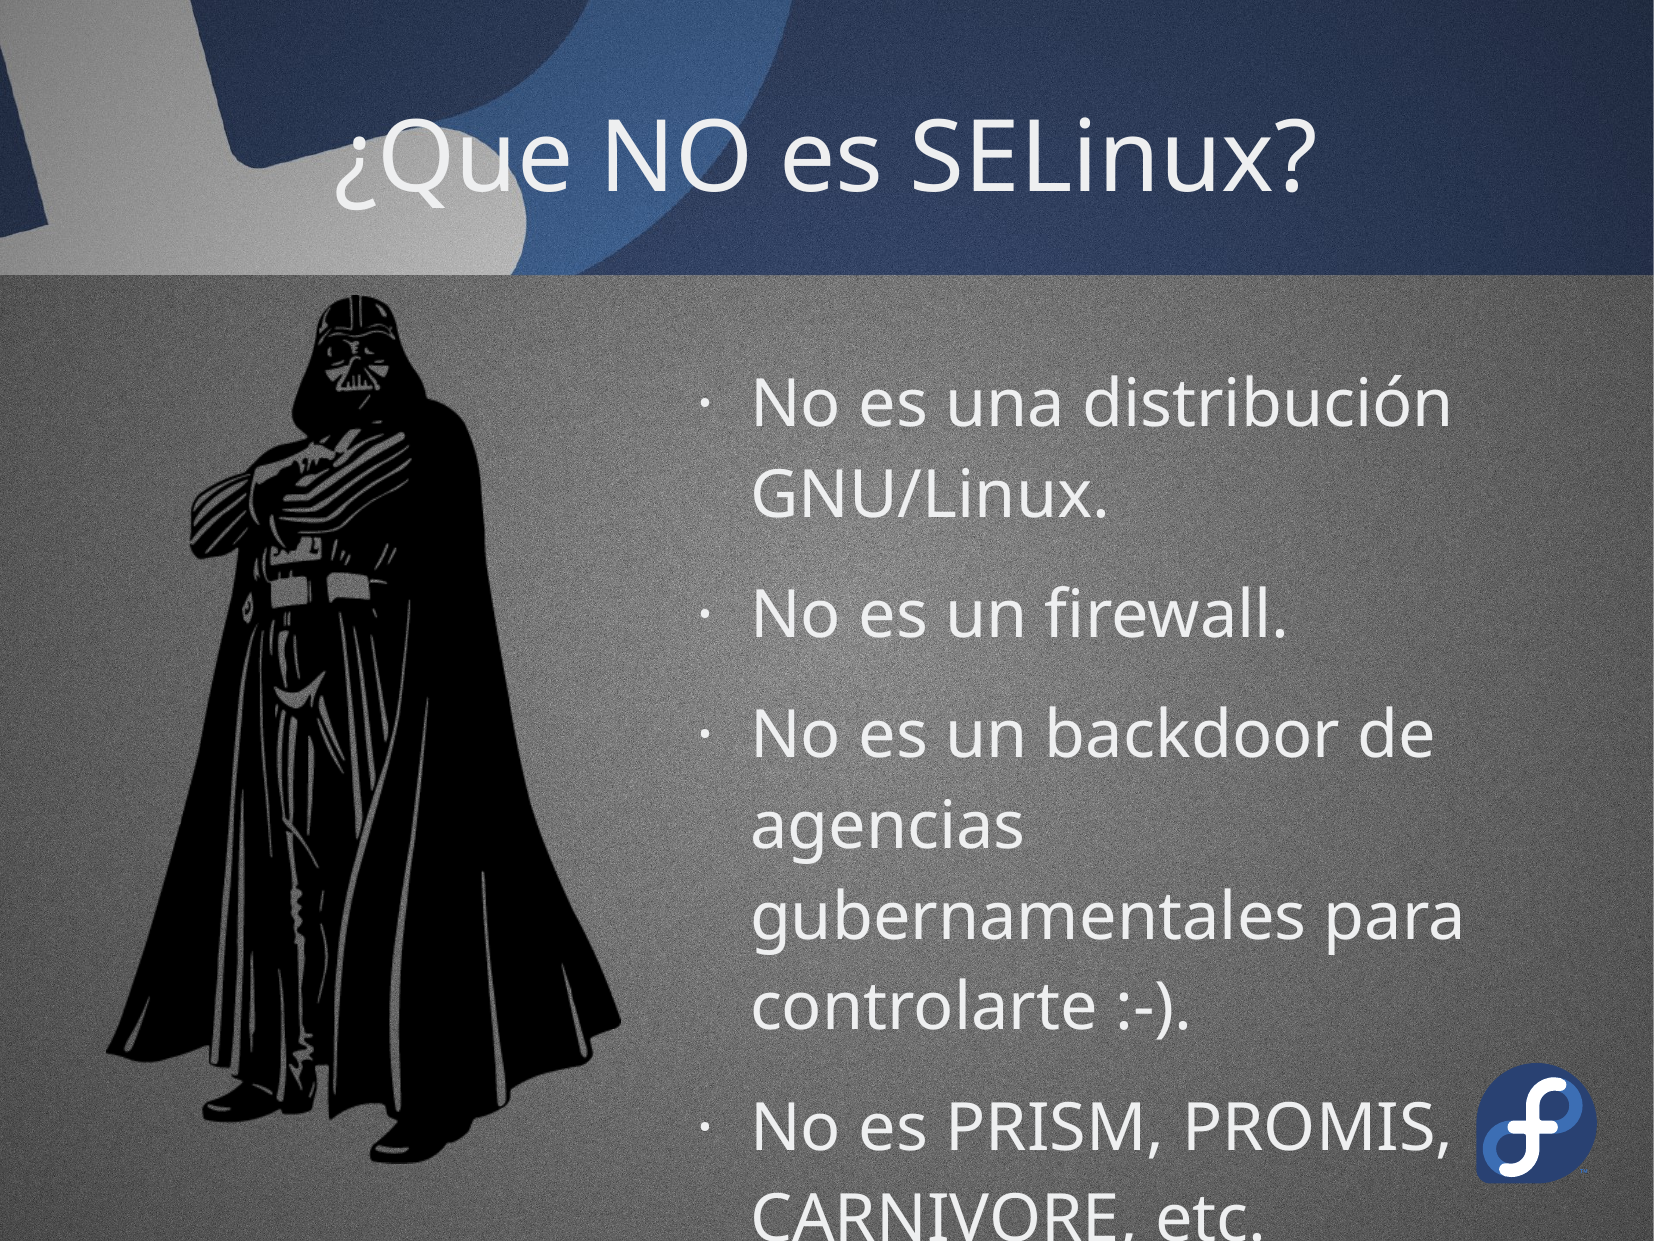

# ¿Que NO es SELinux?
No es una distribución GNU/Linux.
No es un firewall.
No es un backdoor de agencias gubernamentales para controlarte :-).
No es PRISM, PROMIS, CARNIVORE, etc.